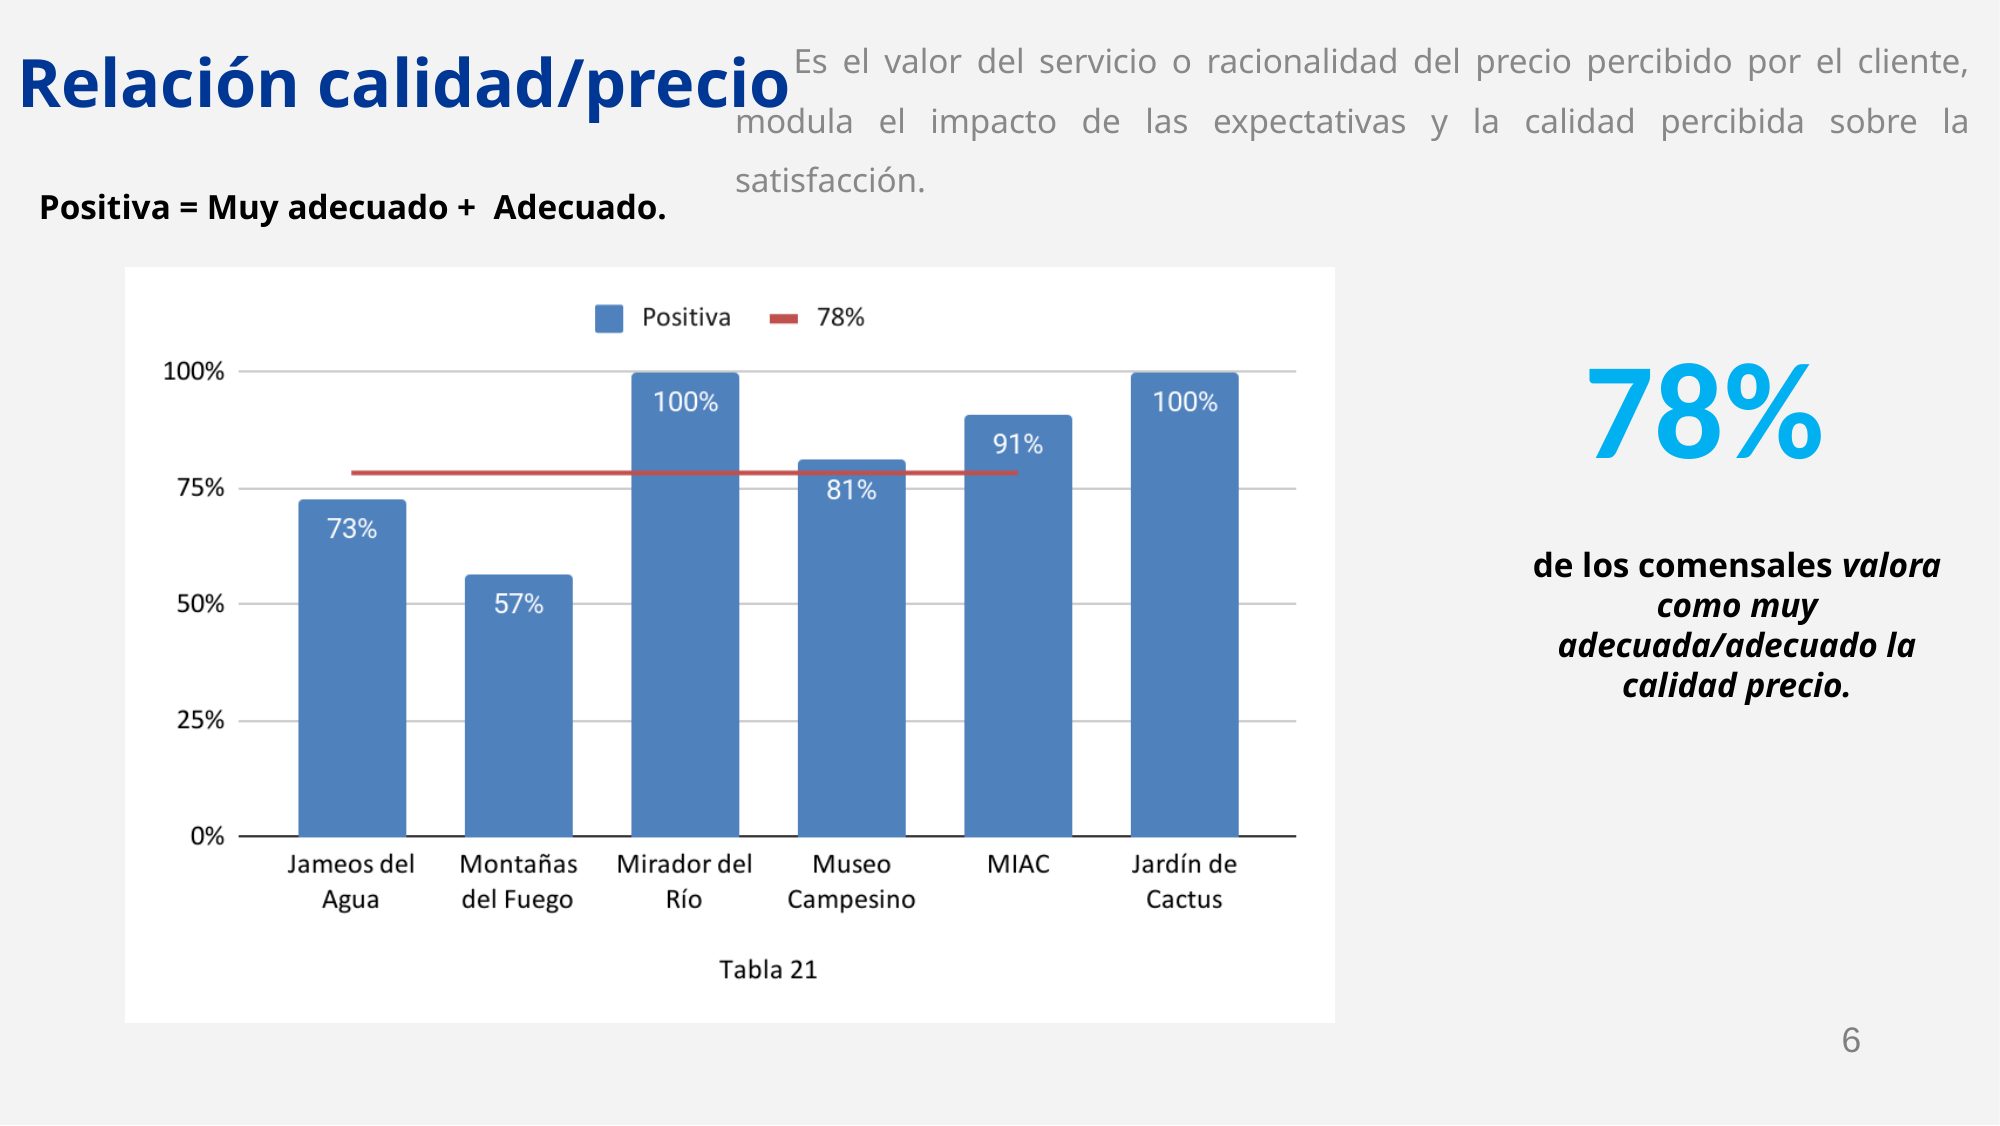

Relación calidad/precio
 Es el valor del servicio o racionalidad del precio percibido por el cliente, modula el impacto de las expectativas y la calidad percibida sobre la satisfacción.
Positiva = Muy adecuado + Adecuado.
78%
de los comensales valora como muy adecuada/adecuado la calidad precio.